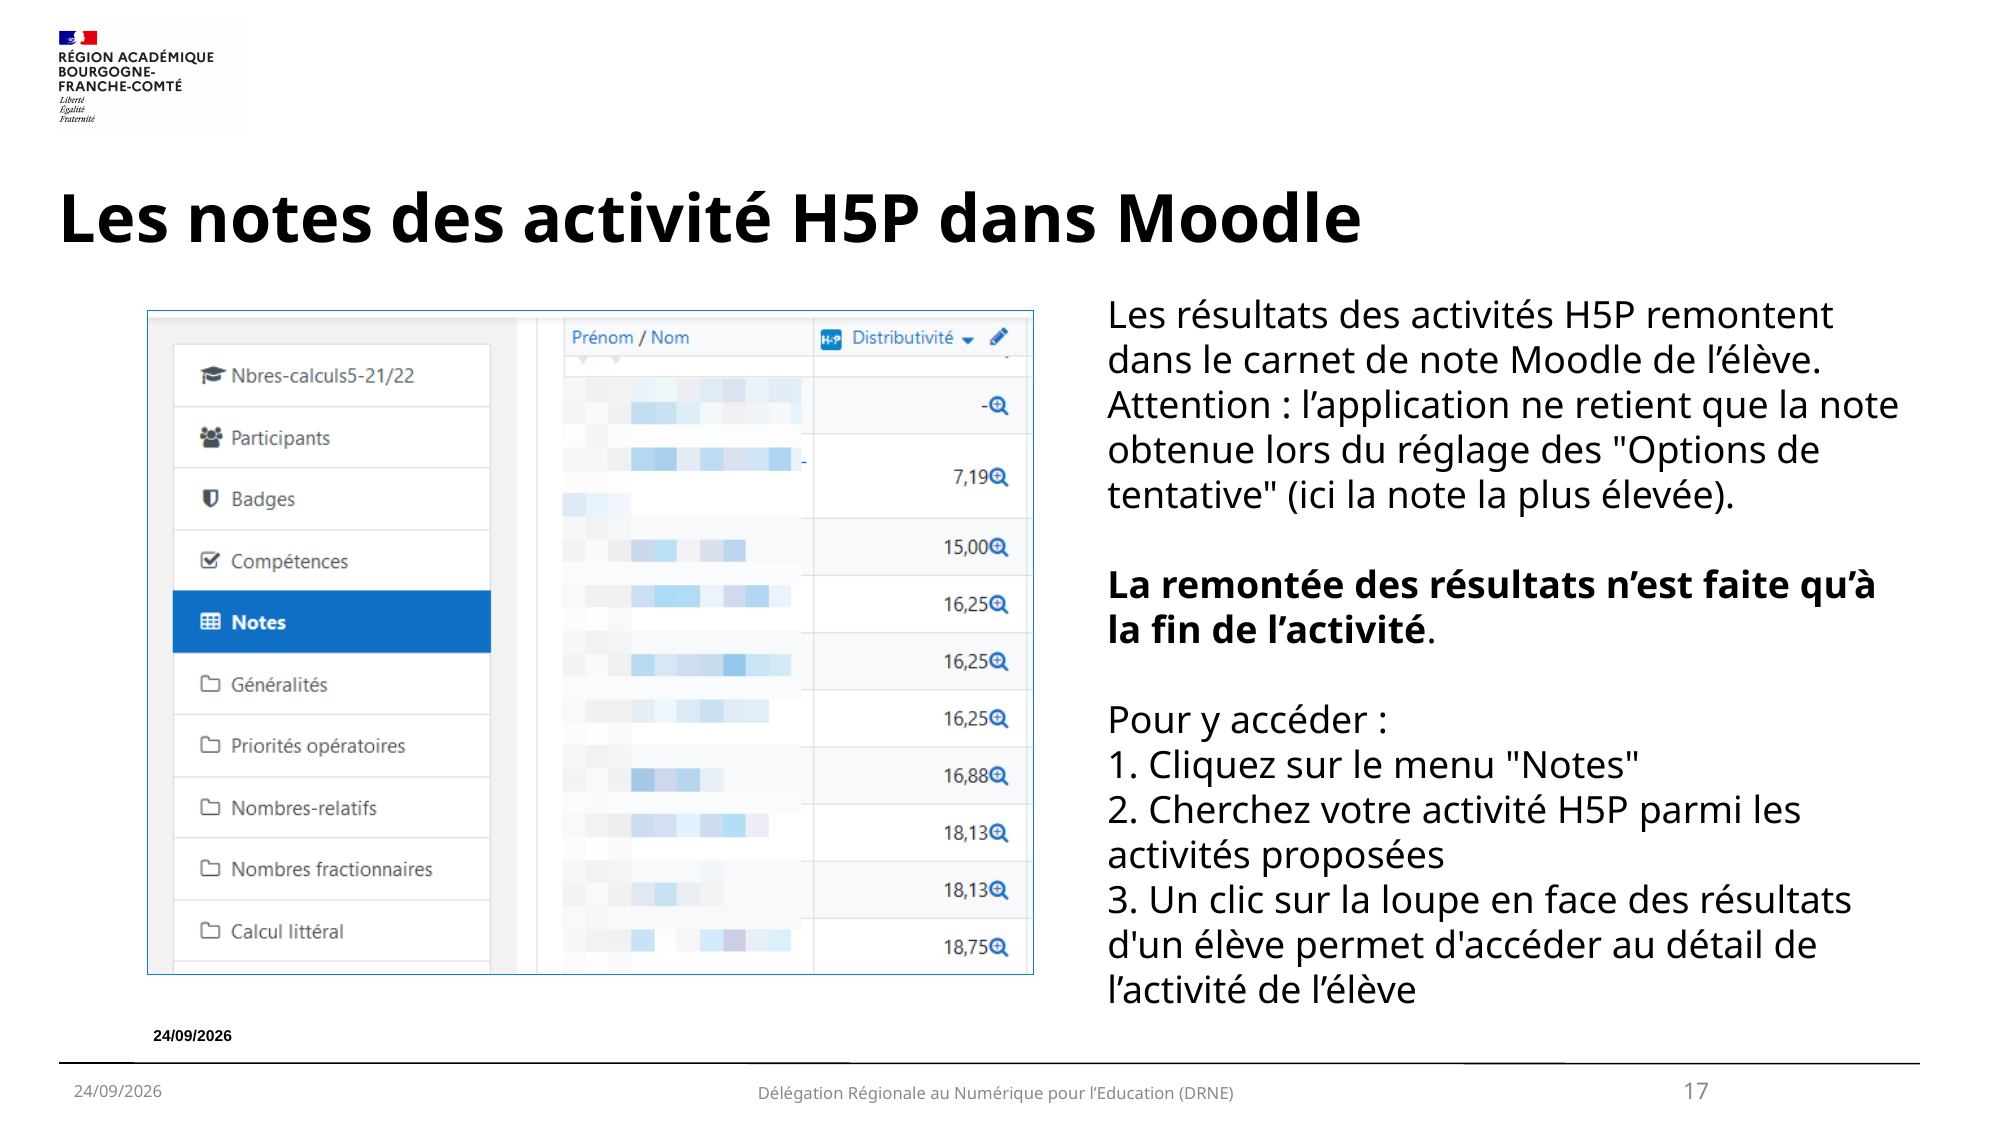

# Les notes des activité H5P dans Moodle
Les résultats des activités H5P remontent dans le carnet de note Moodle de l’élève.
Attention : l’application ne retient que la note obtenue lors du réglage des "Options de tentative" (ici la note la plus élevée).
La remontée des résultats n’est faite qu’à la fin de l’activité.
Pour y accéder :
1. Cliquez sur le menu "Notes"
2. Cherchez votre activité H5P parmi les activités proposées
3. Un clic sur la loupe en face des résultats d'un élève permet d'accéder au détail de l’activité de l’élève
Délégation Régionale au Numérique pour l’Education (DRNE)